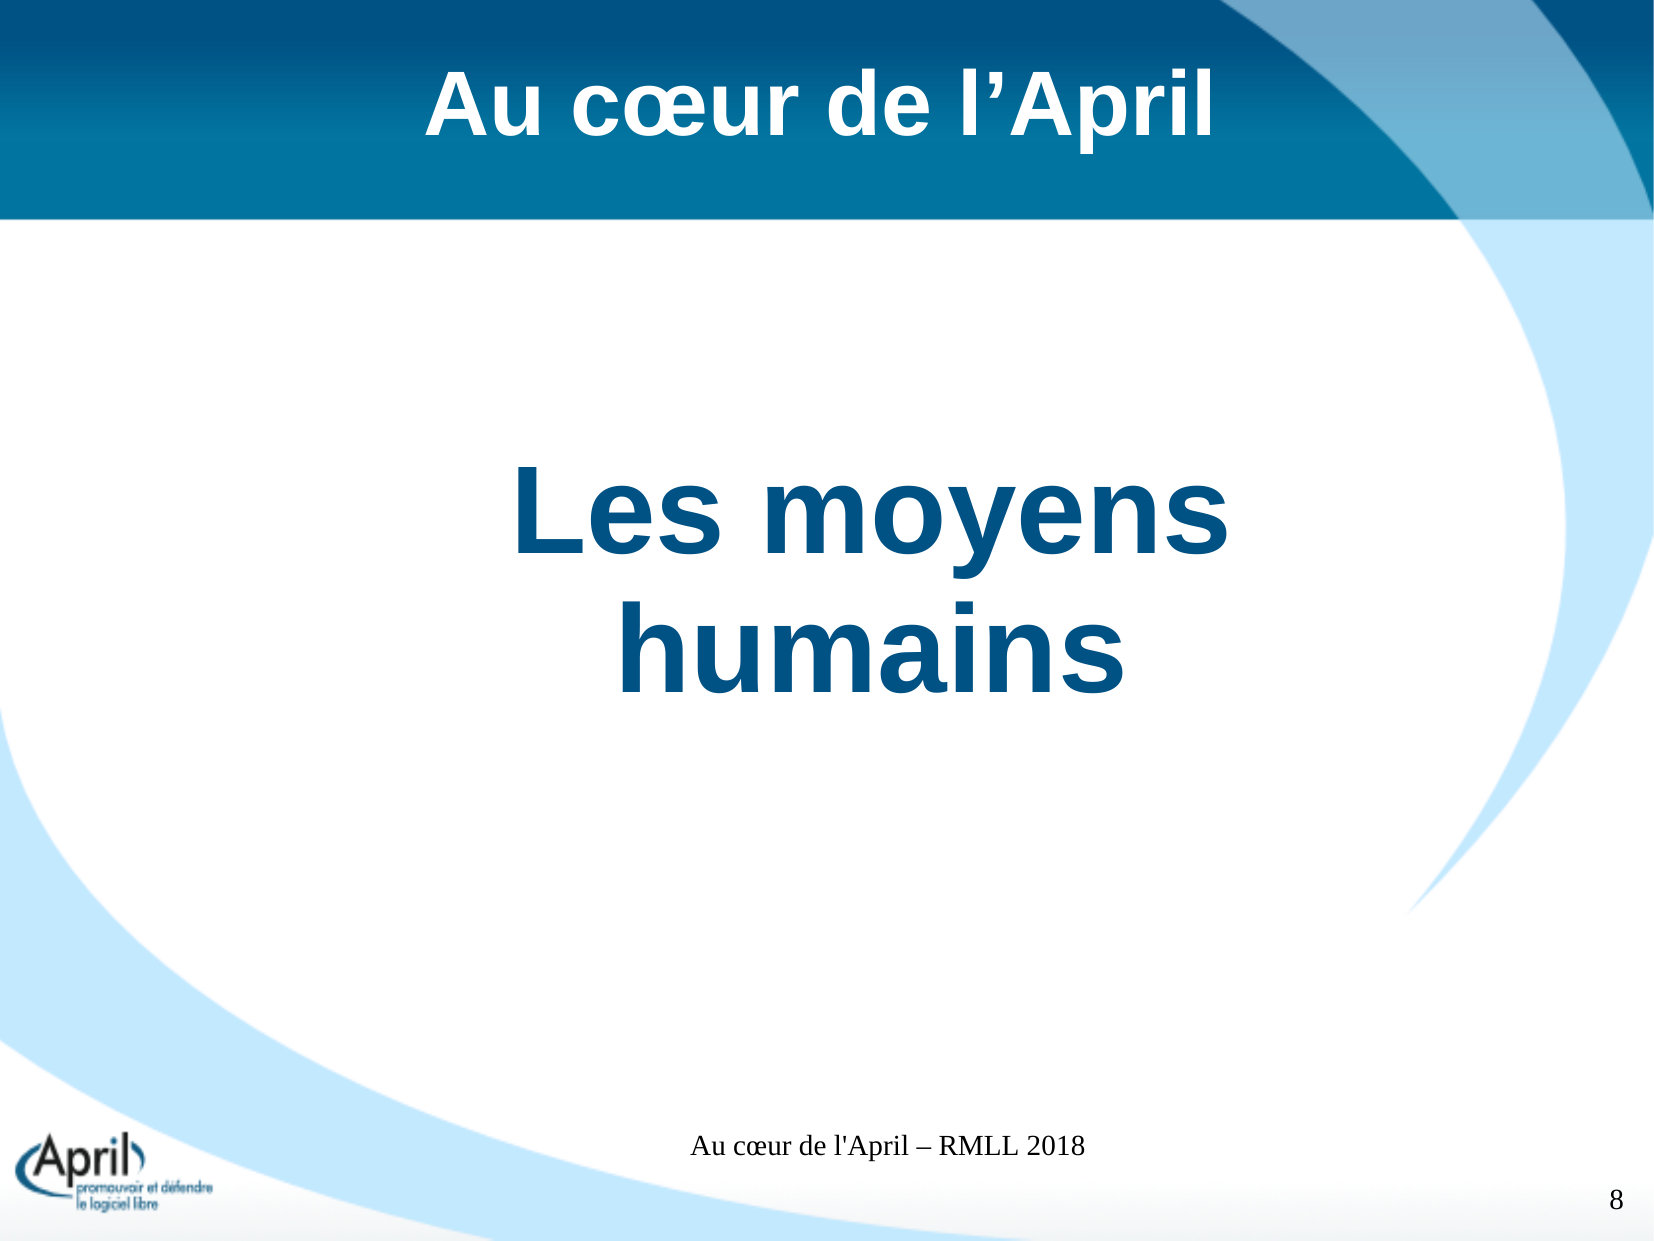

# Au cœur de l’April
Les moyens
humains
Au cœur de l'April – RMLL 2018
8